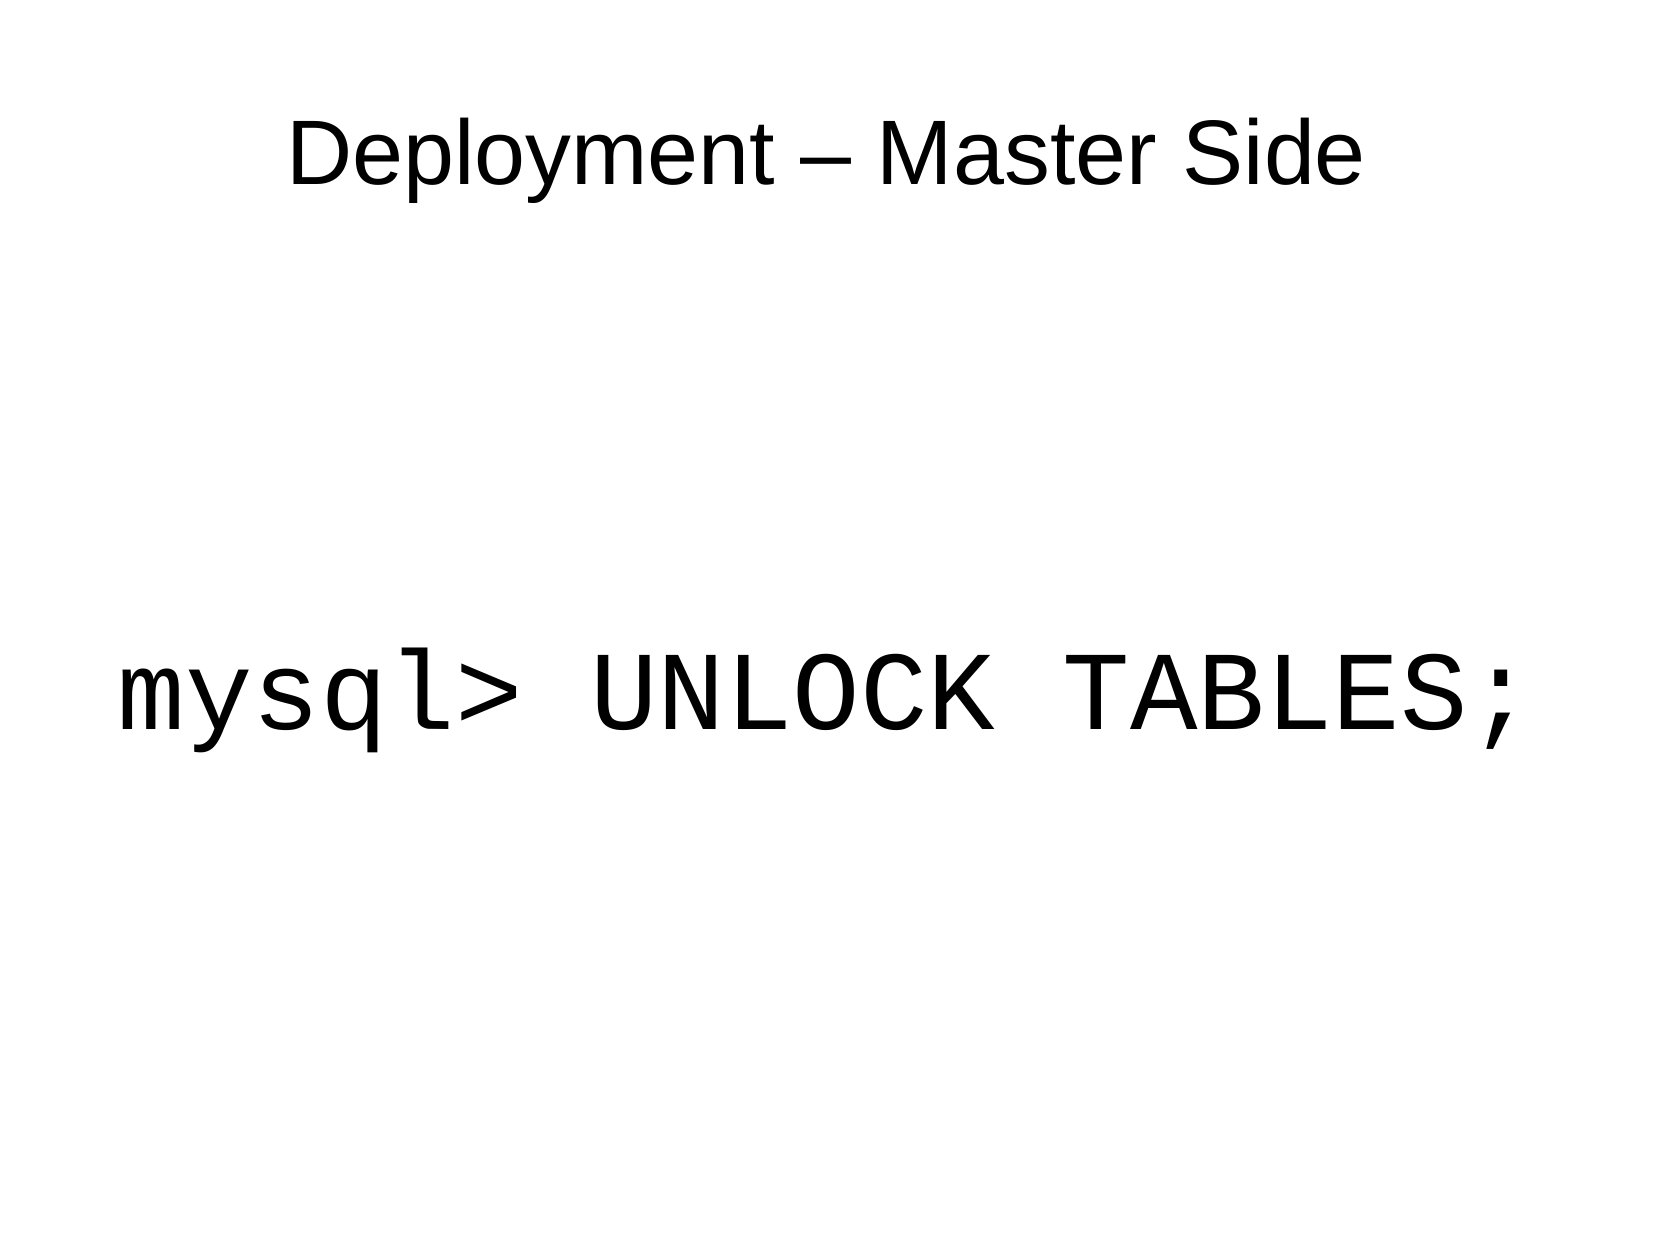

# Deployment – Master Side
mysql> UNLOCK TABLES;